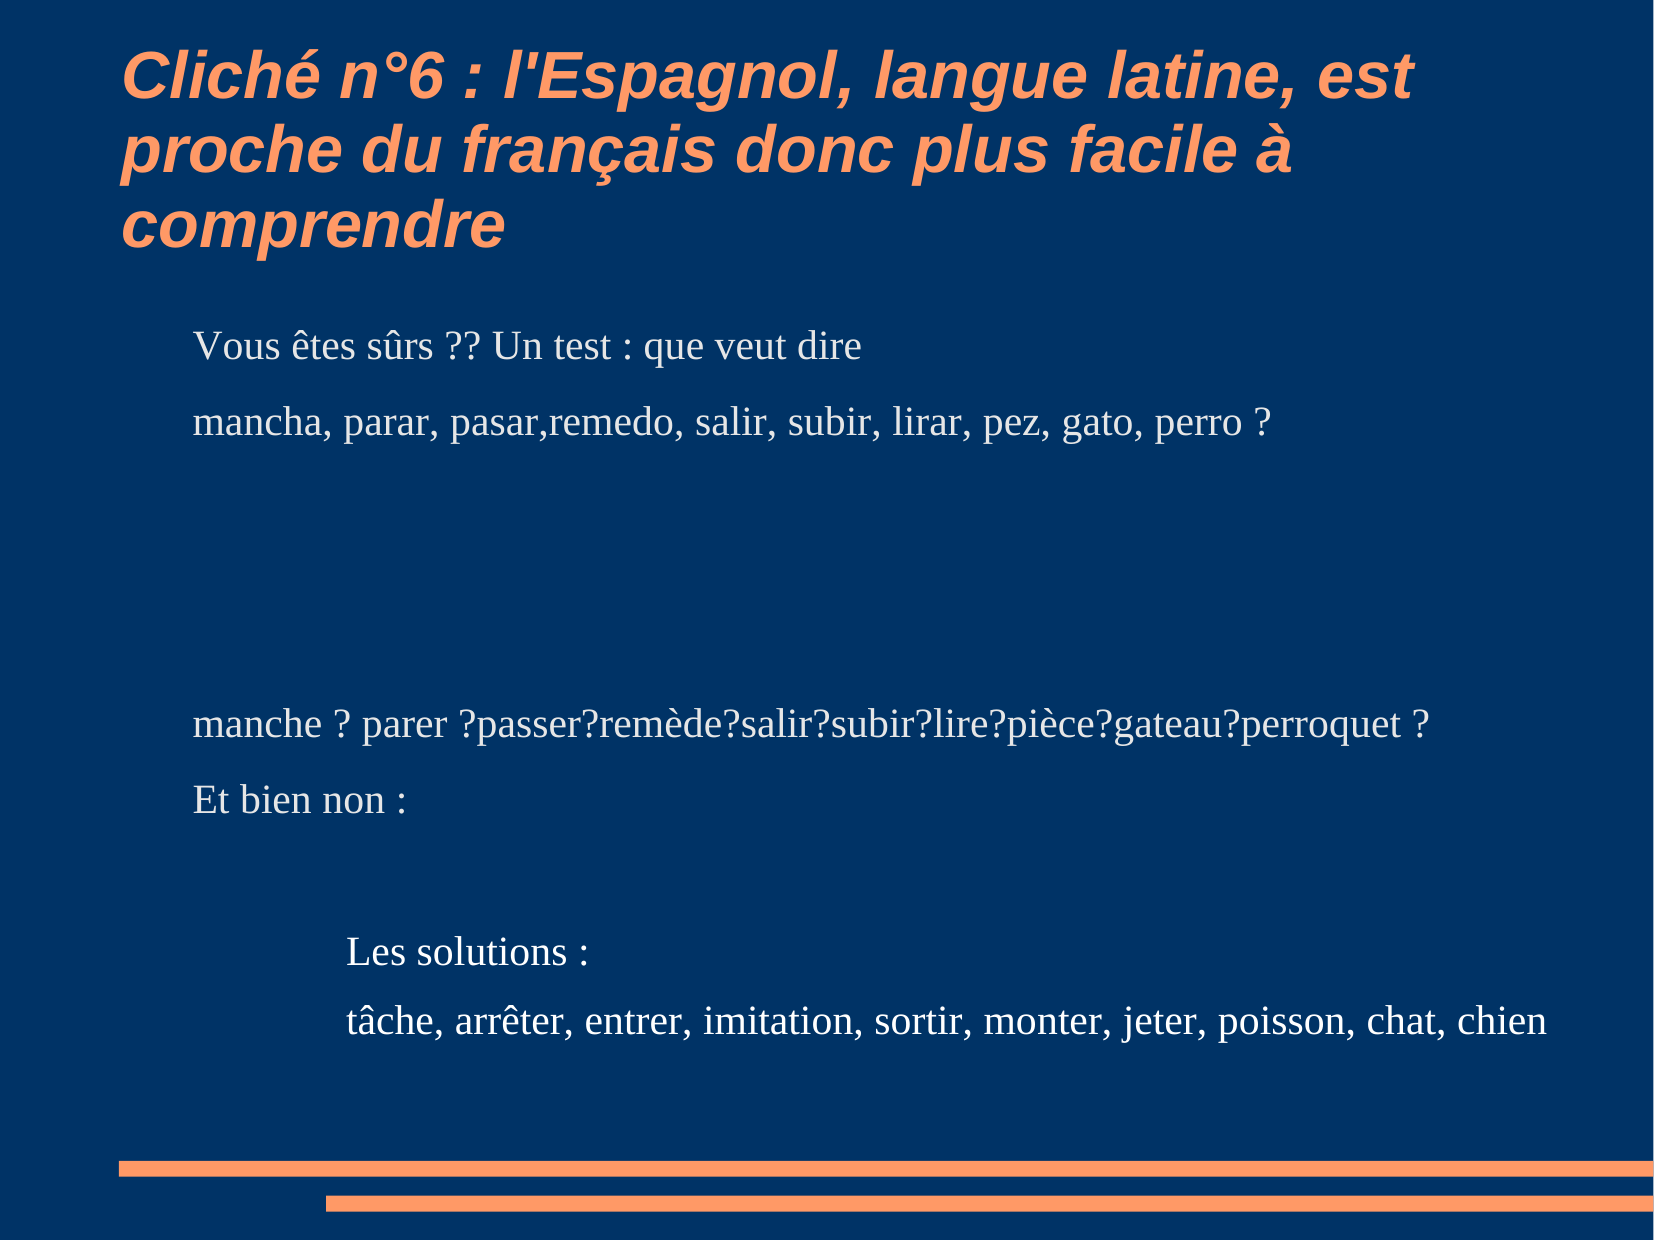

# Cliché n°6 : l'Espagnol, langue latine, est proche du français donc plus facile à comprendre
Vous êtes sûrs ?? Un test : que veut dire
mancha, parar, pasar,remedo, salir, subir, lirar, pez, gato, perro ?
manche ? parer ?passer?remède?salir?subir?lire?pièce?gateau?perroquet ?
Et bien non :
Les solutions :
tâche, arrêter, entrer, imitation, sortir, monter, jeter, poisson, chat, chien